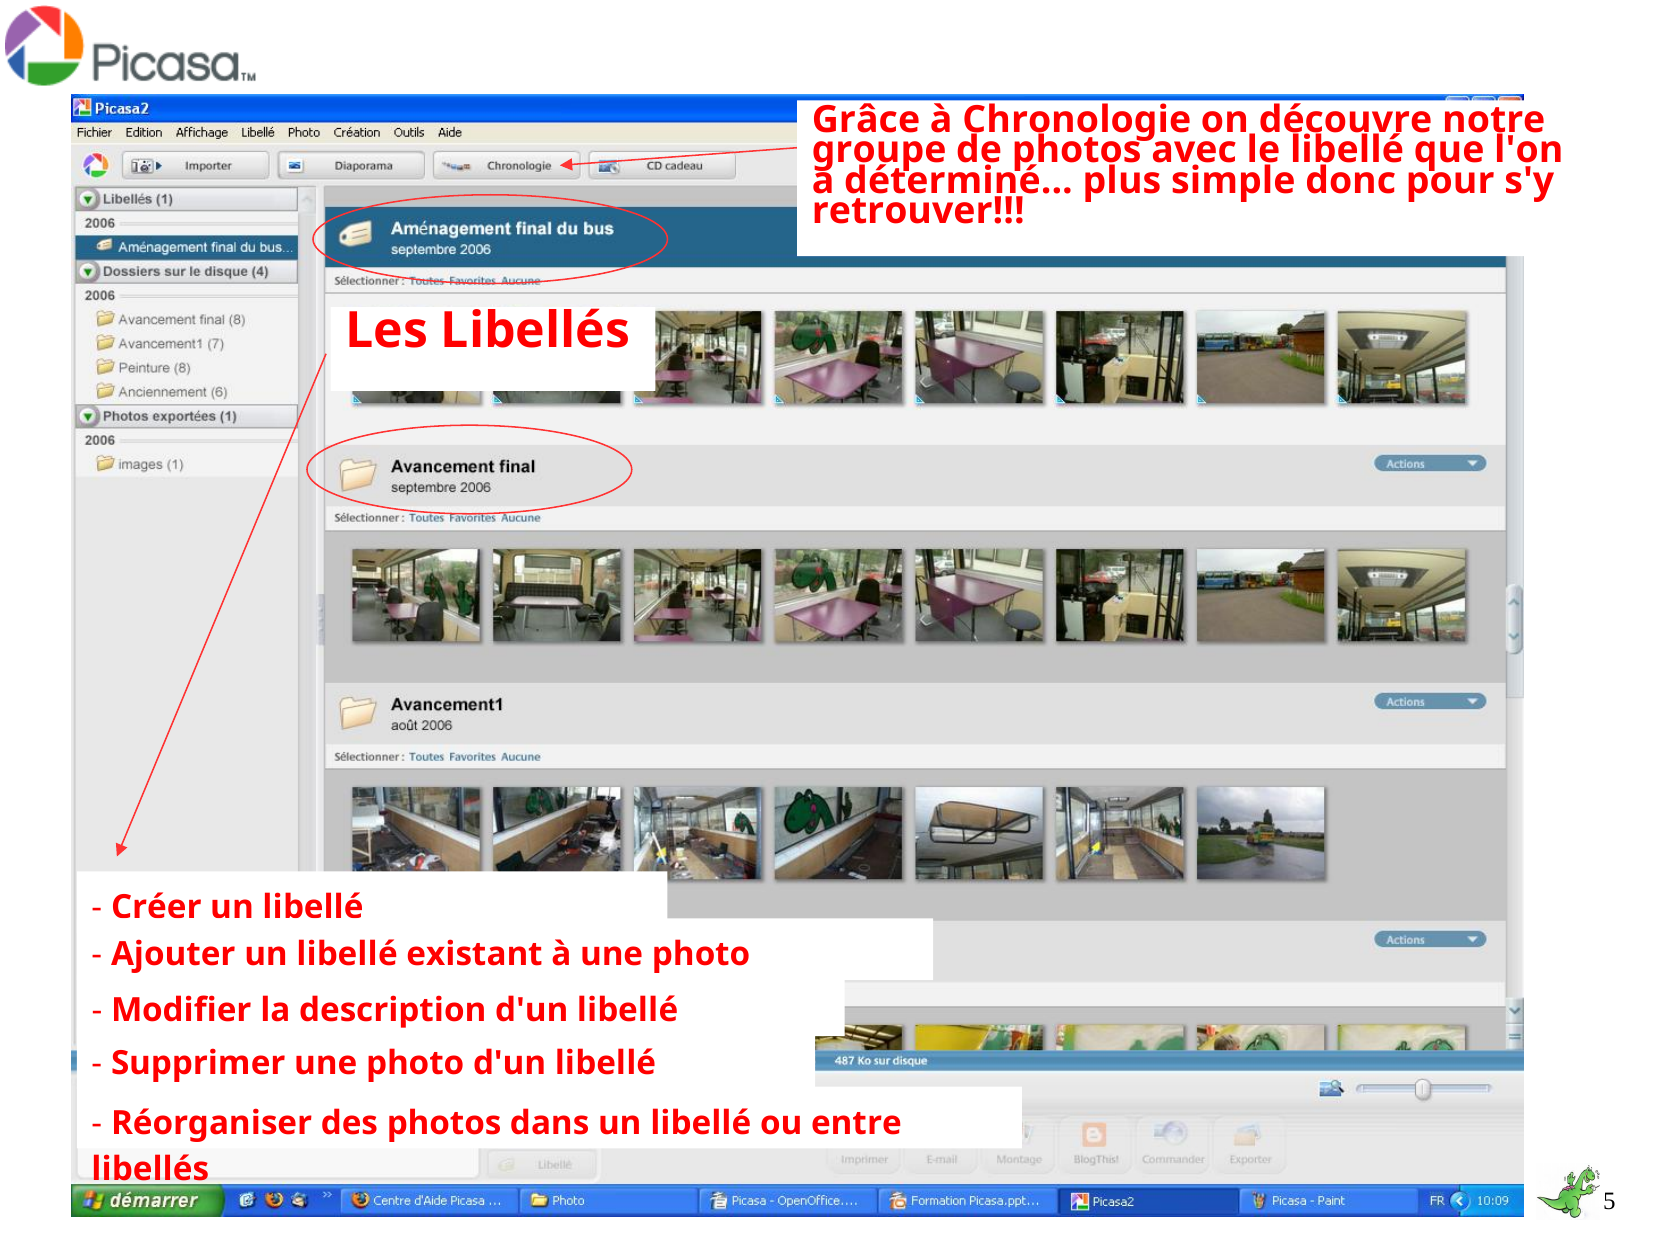

Grâce à Chronologie on découvre notre groupe de photos avec le libellé que l'on a déterminé... plus simple donc pour s'y retrouver!!!
Les Libellés
- Créer un libellé
- Ajouter un libellé existant à une photo
- Modifier la description d'un libellé
- Supprimer une photo d'un libellé
- Réorganiser des photos dans un libellé ou entre libellés
5